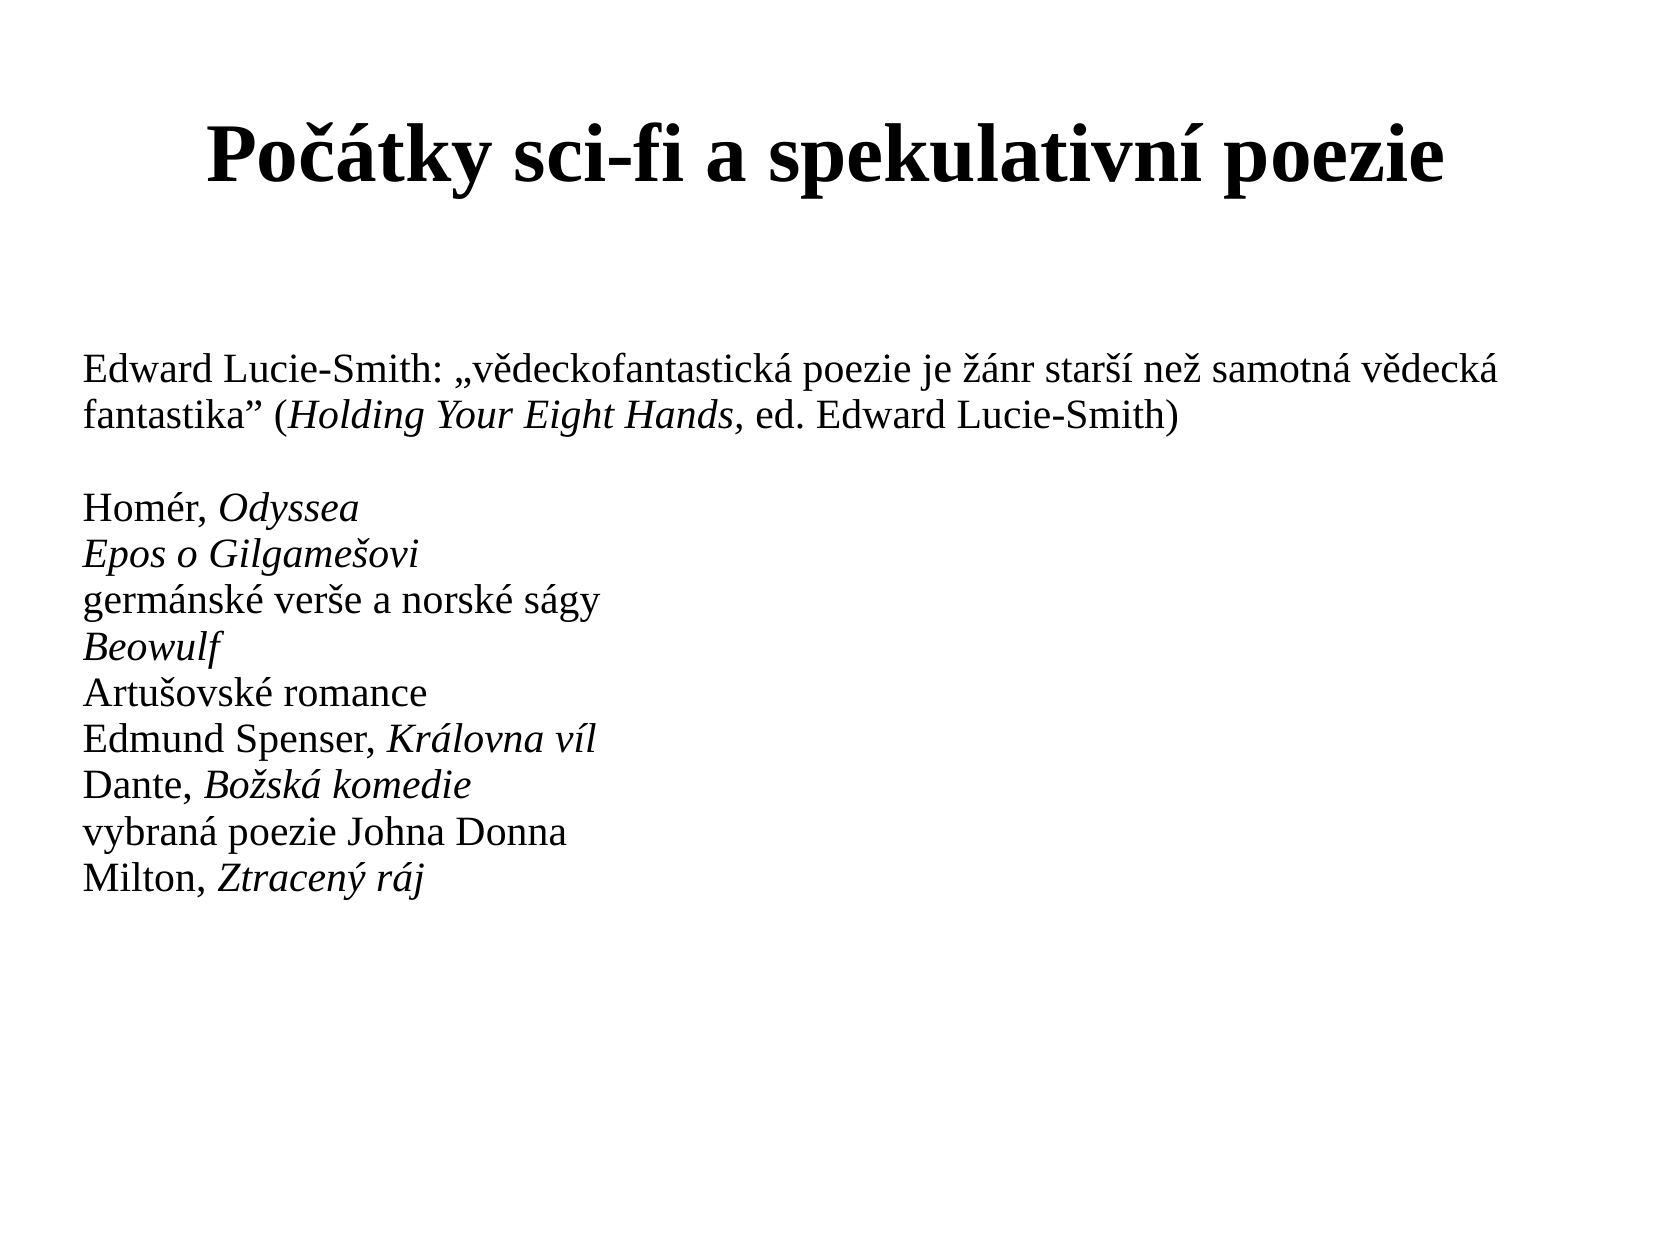

# Počátky sci-fi a spekulativní poezie
Edward Lucie-Smith: „vědeckofantastická poezie je žánr starší než samotná vědecká fantastika” (Holding Your Eight Hands, ed. Edward Lucie-Smith)
Homér, Odyssea
Epos o Gilgamešovi
germánské verše a norské ságy
Beowulf
Artušovské romance
Edmund Spenser, Královna víl
Dante, Božská komedie
vybraná poezie Johna Donna
Milton, Ztracený ráj